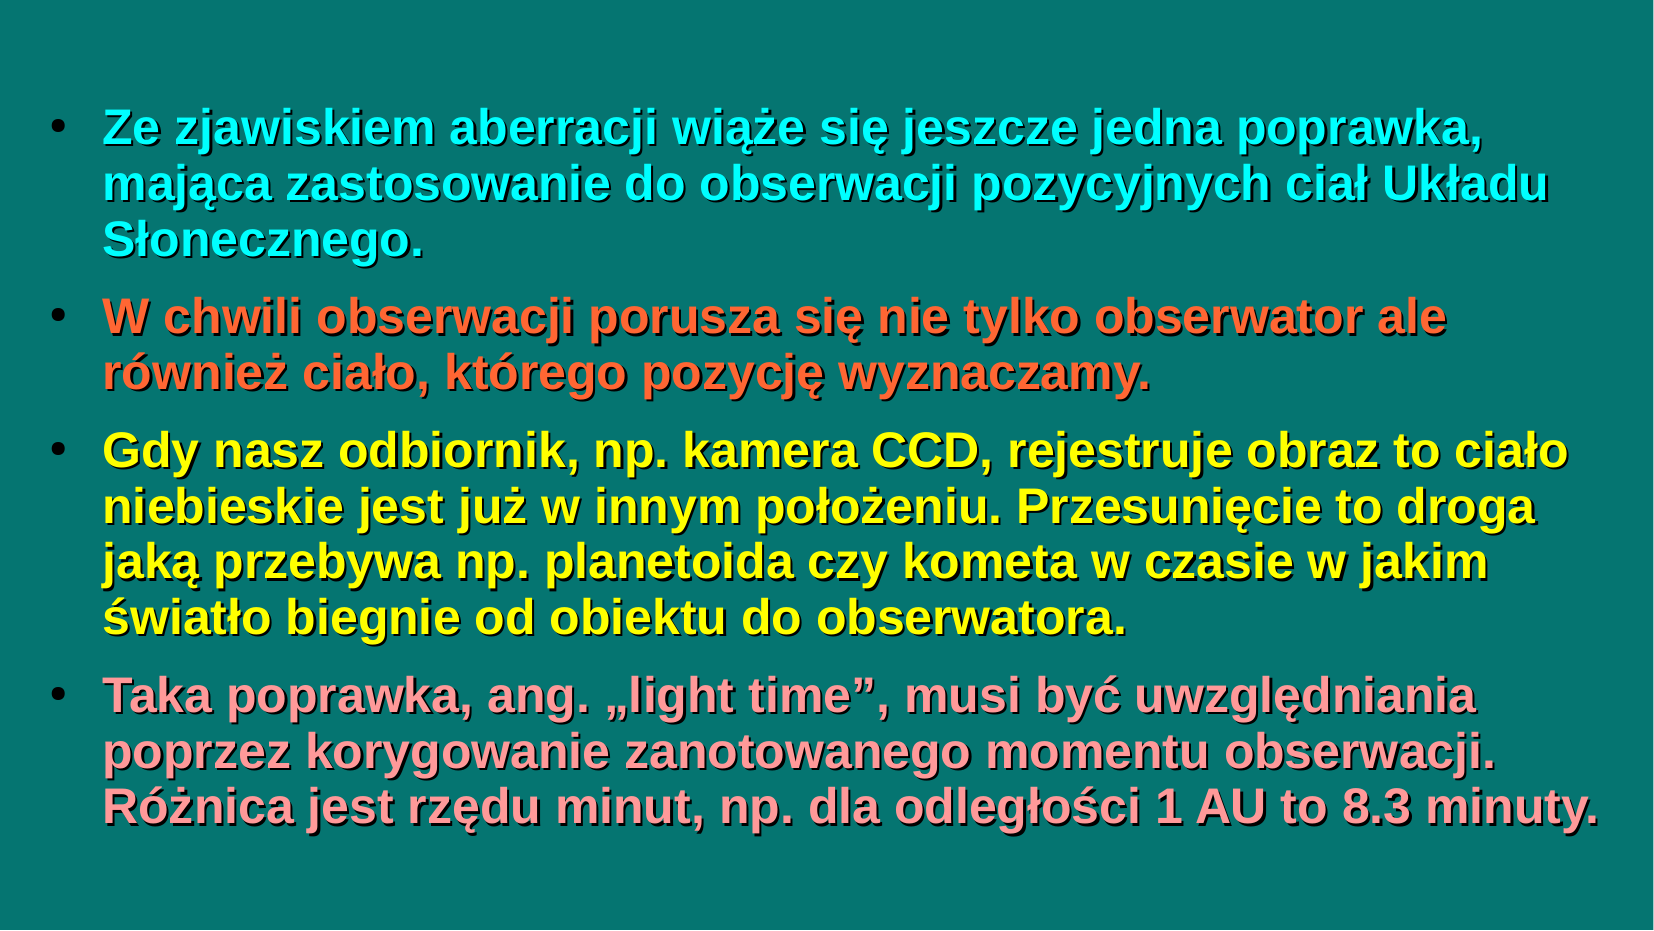

Ze zjawiskiem aberracji wiąże się jeszcze jedna poprawka, mająca zastosowanie do obserwacji pozycyjnych ciał Układu Słonecznego.
W chwili obserwacji porusza się nie tylko obserwator ale również ciało, którego pozycję wyznaczamy.
Gdy nasz odbiornik, np. kamera CCD, rejestruje obraz to ciało niebieskie jest już w innym położeniu. Przesunięcie to droga jaką przebywa np. planetoida czy kometa w czasie w jakim światło biegnie od obiektu do obserwatora.
Taka poprawka, ang. „light time”, musi być uwzględniania poprzez korygowanie zanotowanego momentu obserwacji. Różnica jest rzędu minut, np. dla odległości 1 AU to 8.3 minuty.
#